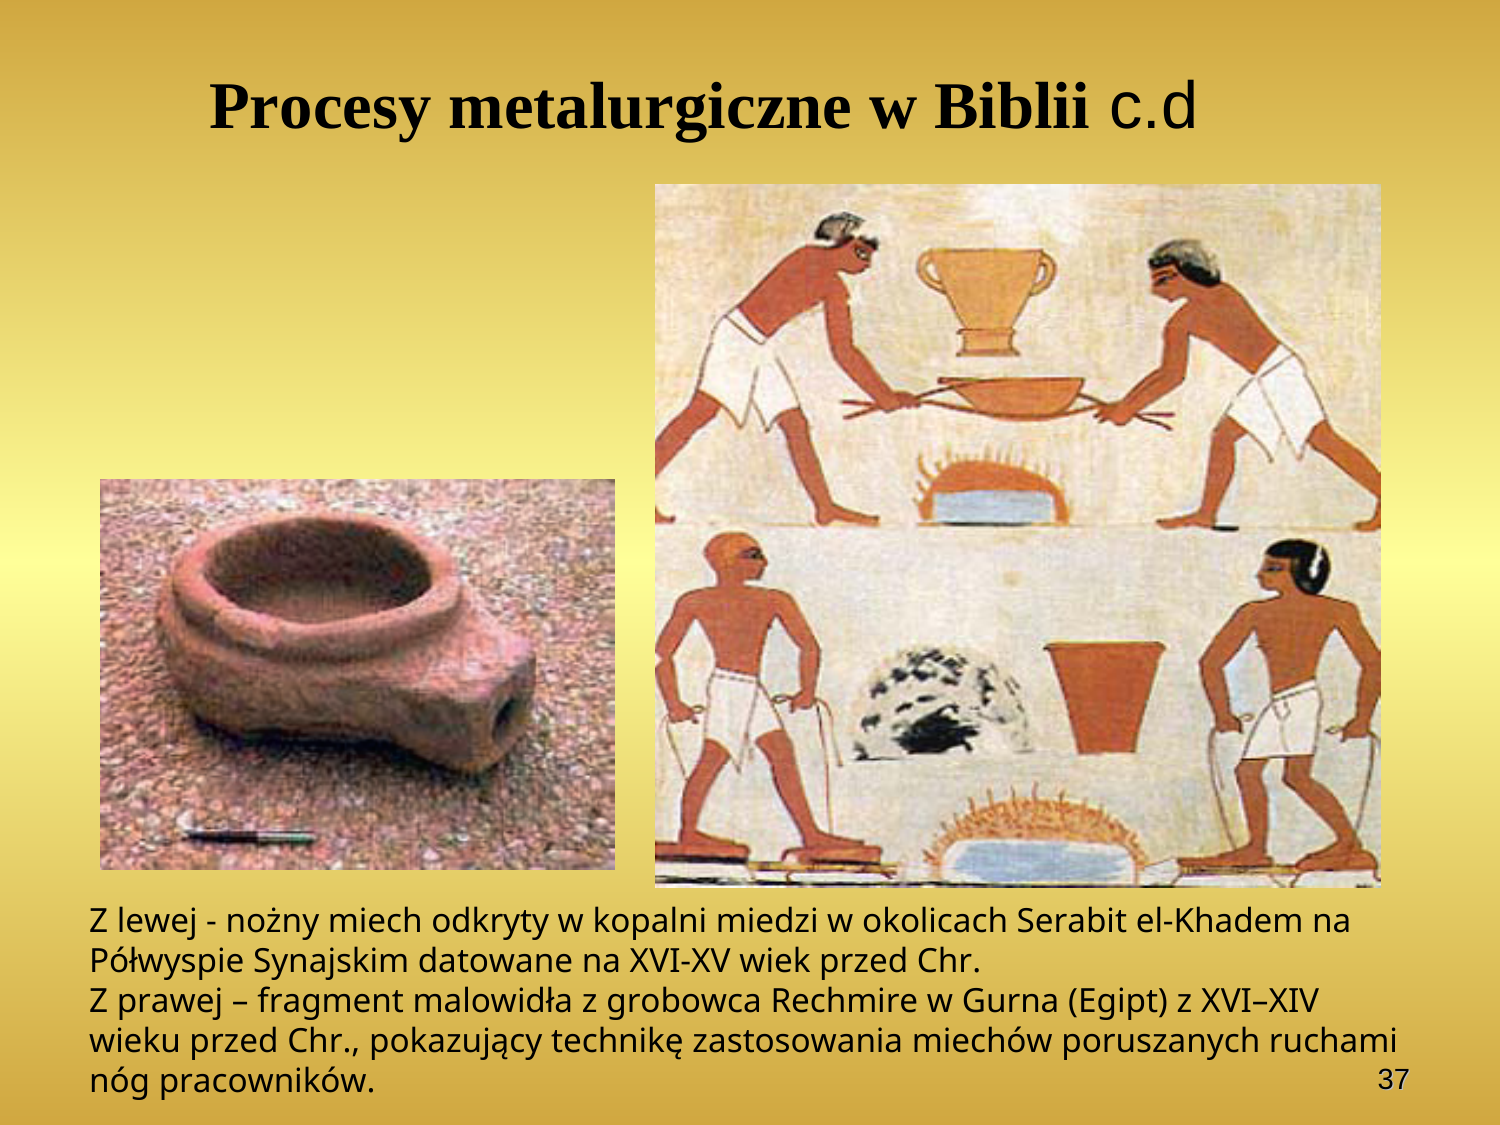

Procesy metalurgiczne w Biblii c.d
Z lewej - nożny miech odkryty w kopalni miedzi w okolicach Serabit el-Khadem na Półwyspie Synajskim datowane na XVI-XV wiek przed Chr.
Z prawej – fragment malowidła z grobowca Rechmire w Gurna (Egipt) z XVI–XIV wieku przed Chr., pokazujący technikę zastosowania miechów poruszanych ruchami nóg pracowników.